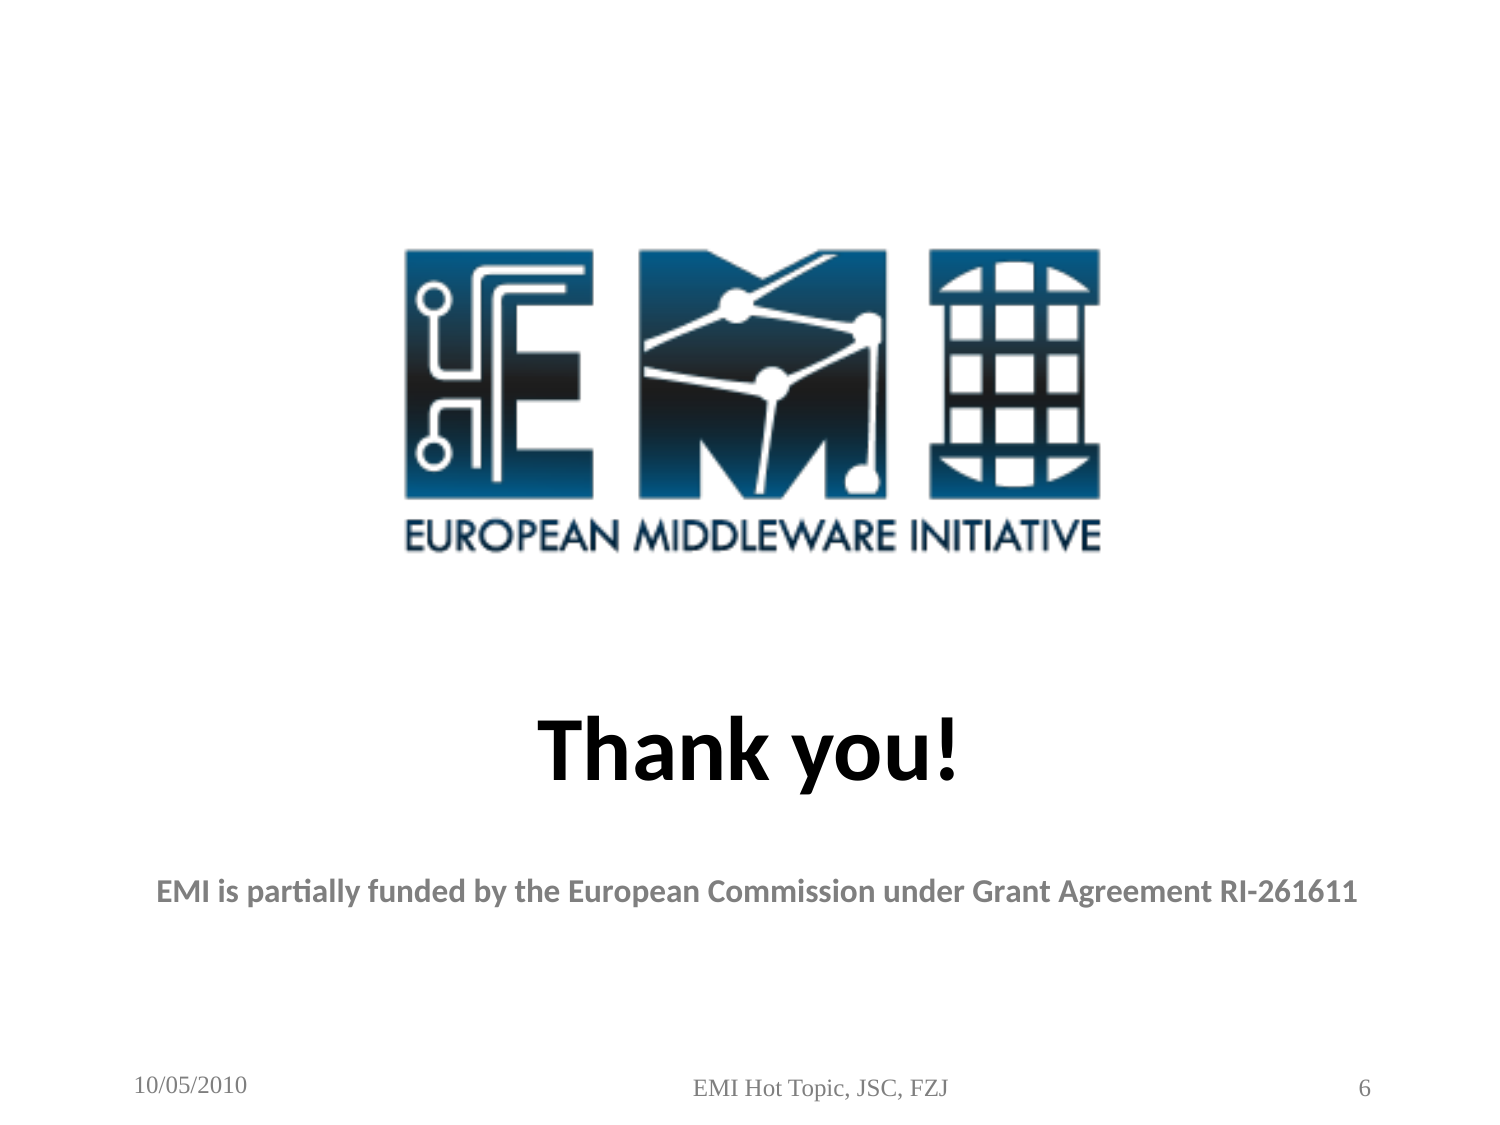

# Thank you!
28 August 2012
GridKa School
6